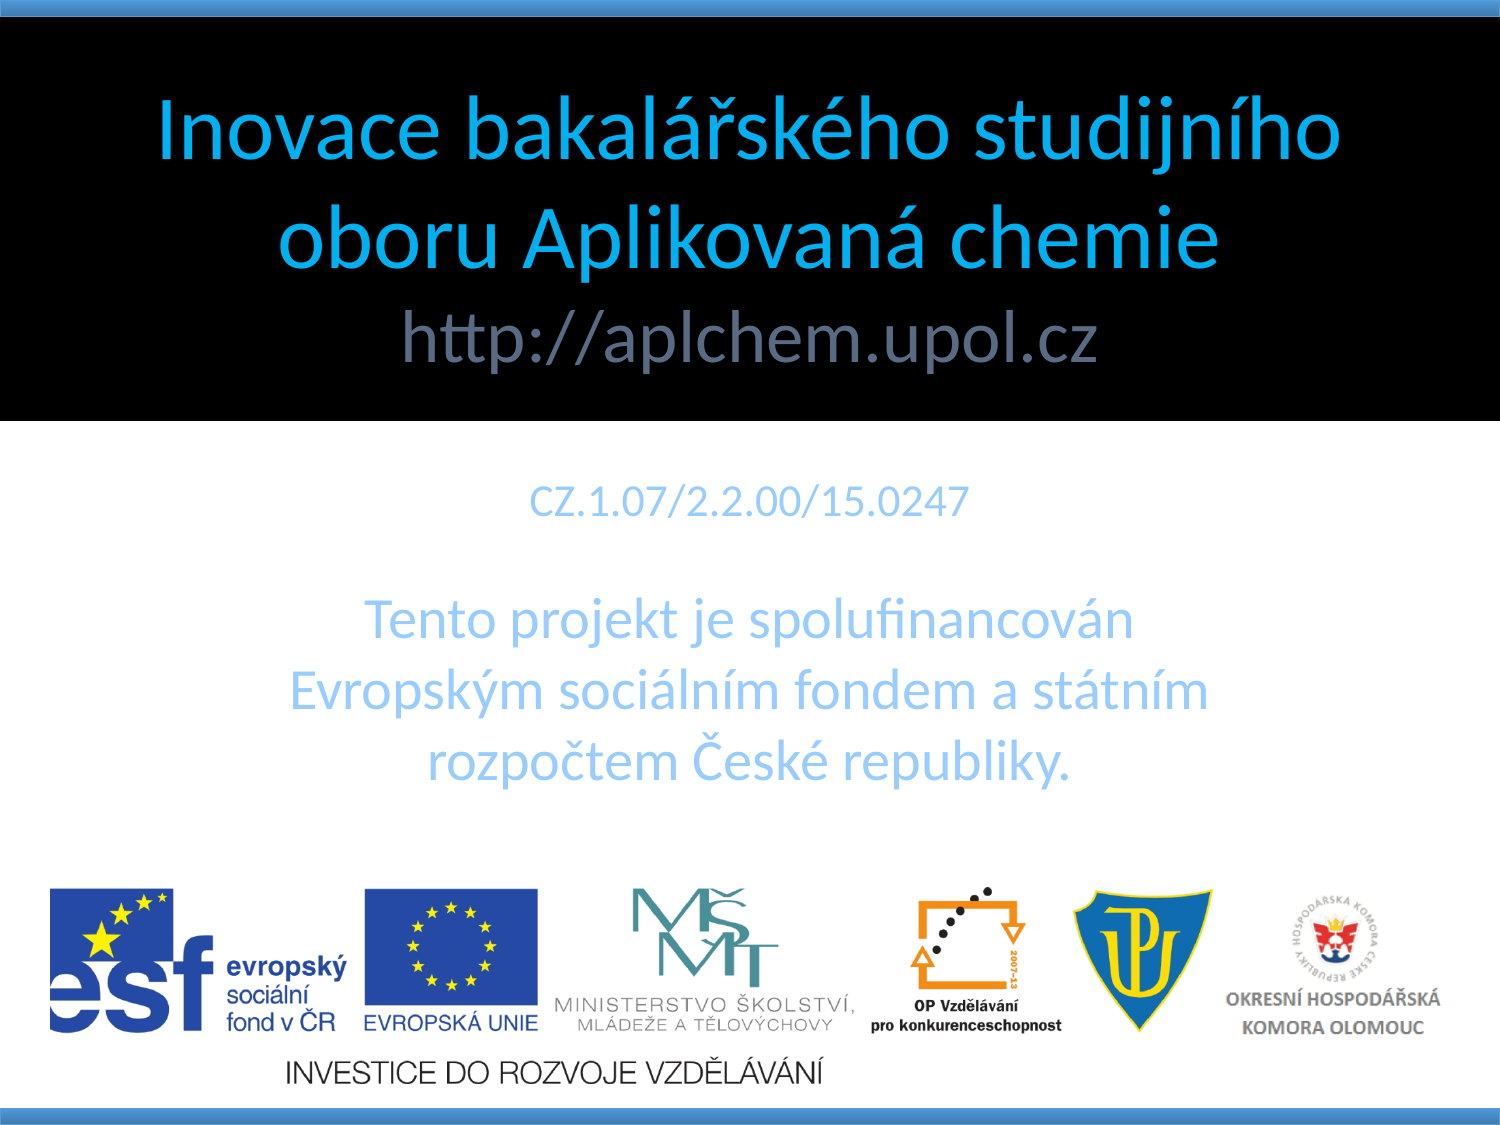

# Inovace bakalářského studijního oboru Aplikovaná chemie http://aplchem.upol.cz
CZ.1.07/2.2.00/15.0247
Tento projekt je spolufinancován
Evropským sociálním fondem a státním
rozpočtem České republiky.